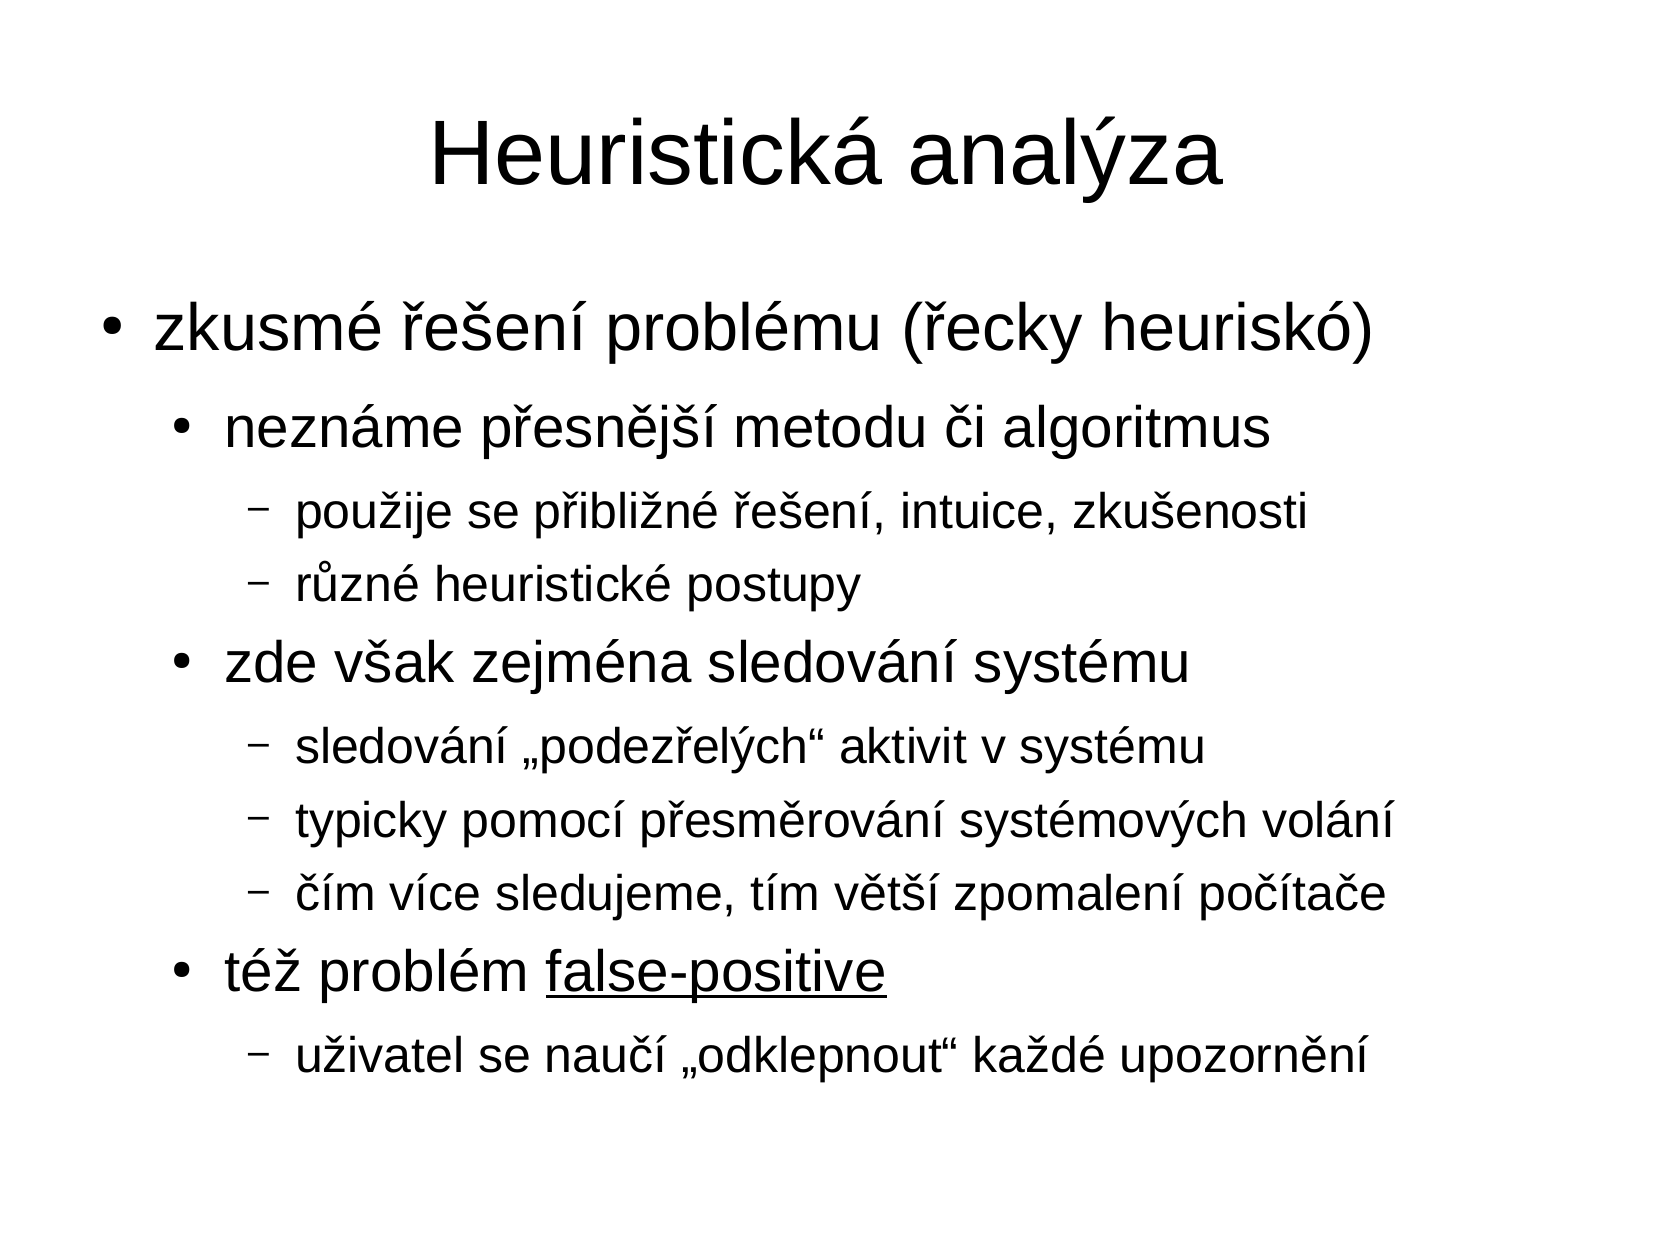

# Heuristická analýza
zkusmé řešení problému (řecky heuriskó)
neznáme přesnější metodu či algoritmus
použije se přibližné řešení, intuice, zkušenosti
různé heuristické postupy
zde však zejména sledování systému
sledování „podezřelých“ aktivit v systému
typicky pomocí přesměrování systémových volání
čím více sledujeme, tím větší zpomalení počítače
též problém false-positive
uživatel se naučí „odklepnout“ každé upozornění